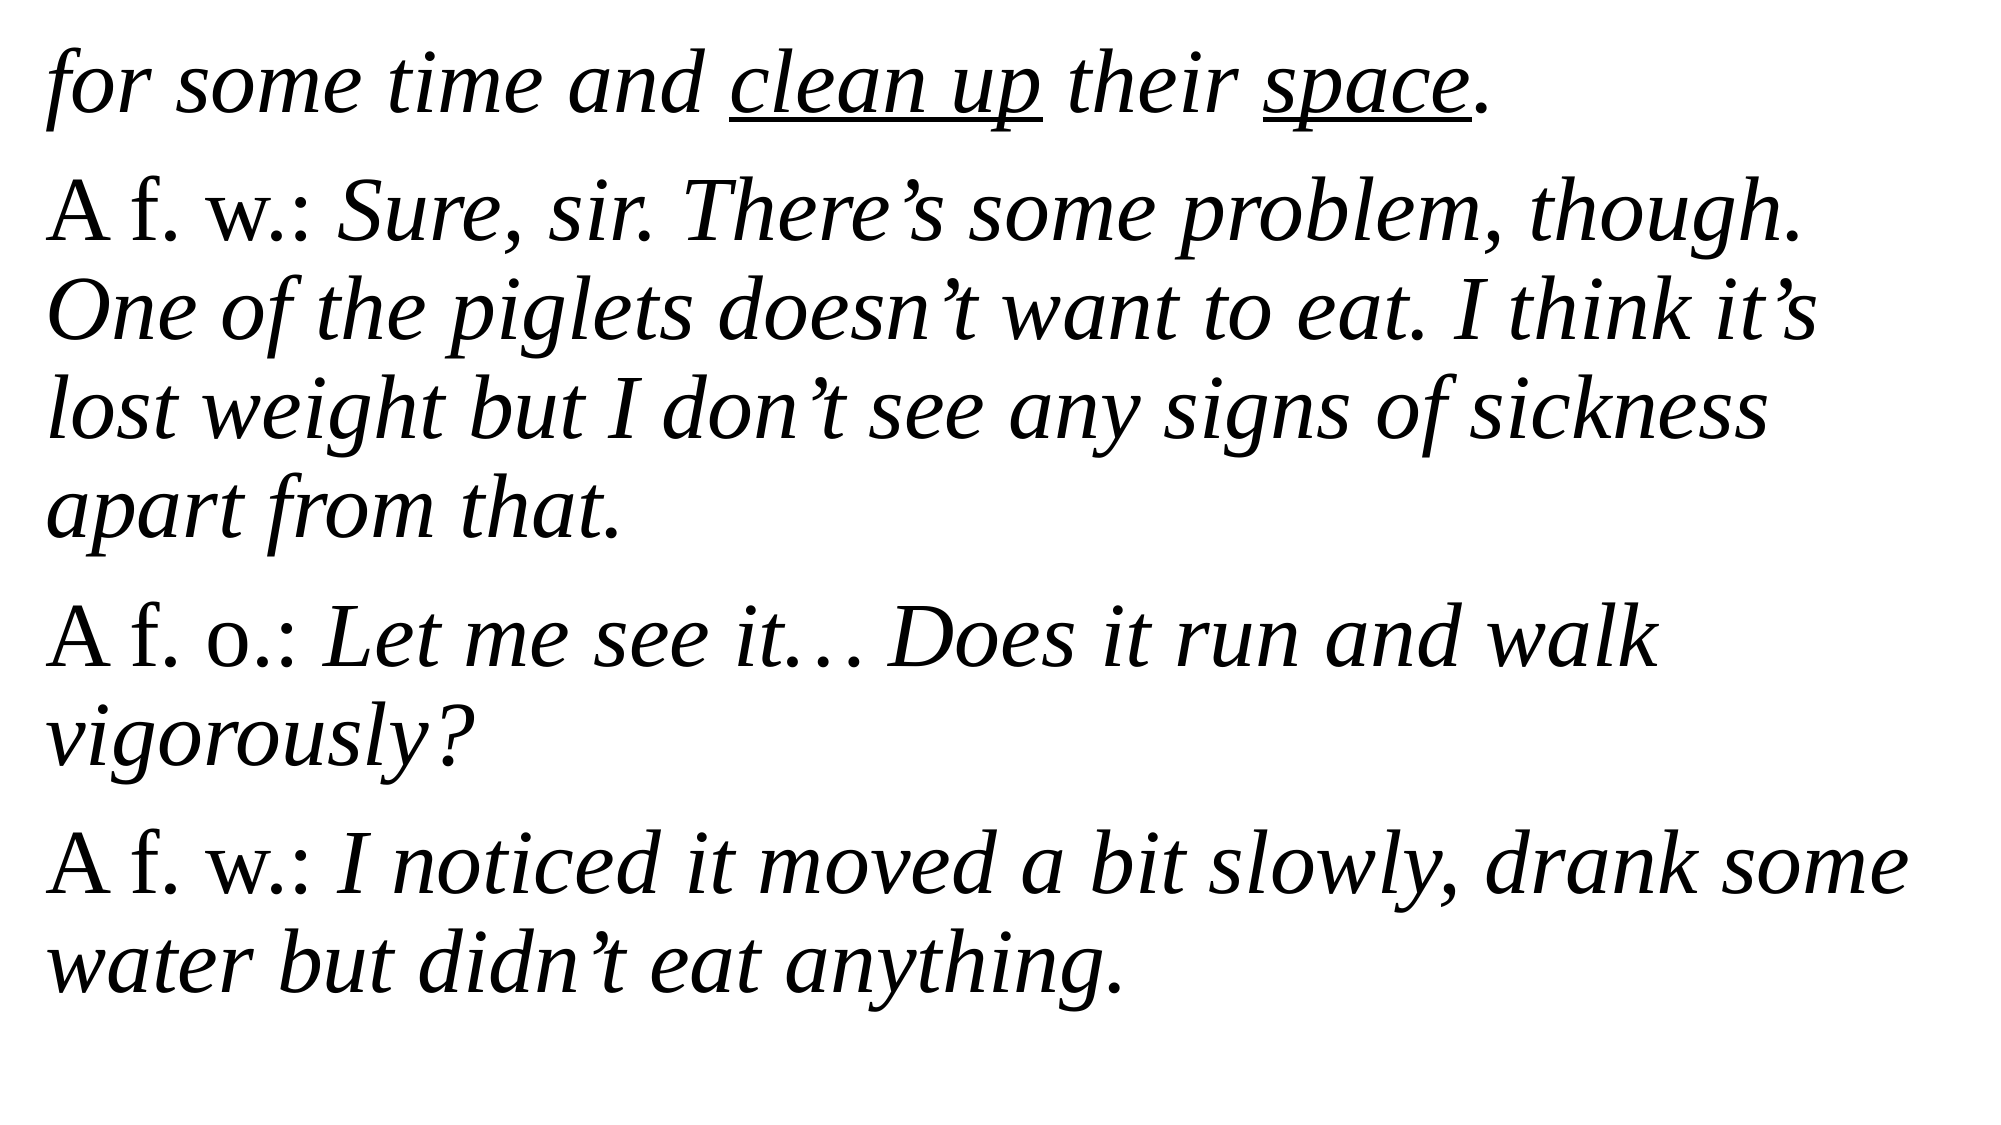

# for some time and clean up their space.
A f. w.: Sure, sir. There’s some problem, though. One of the piglets doesn’t want to eat. I think it’s lost weight but I don’t see any signs of sickness apart from that.
A f. o.: Let me see it… Does it run and walk vigorously?
A f. w.: I noticed it moved a bit slowly, drank some water but didn’t eat anything.